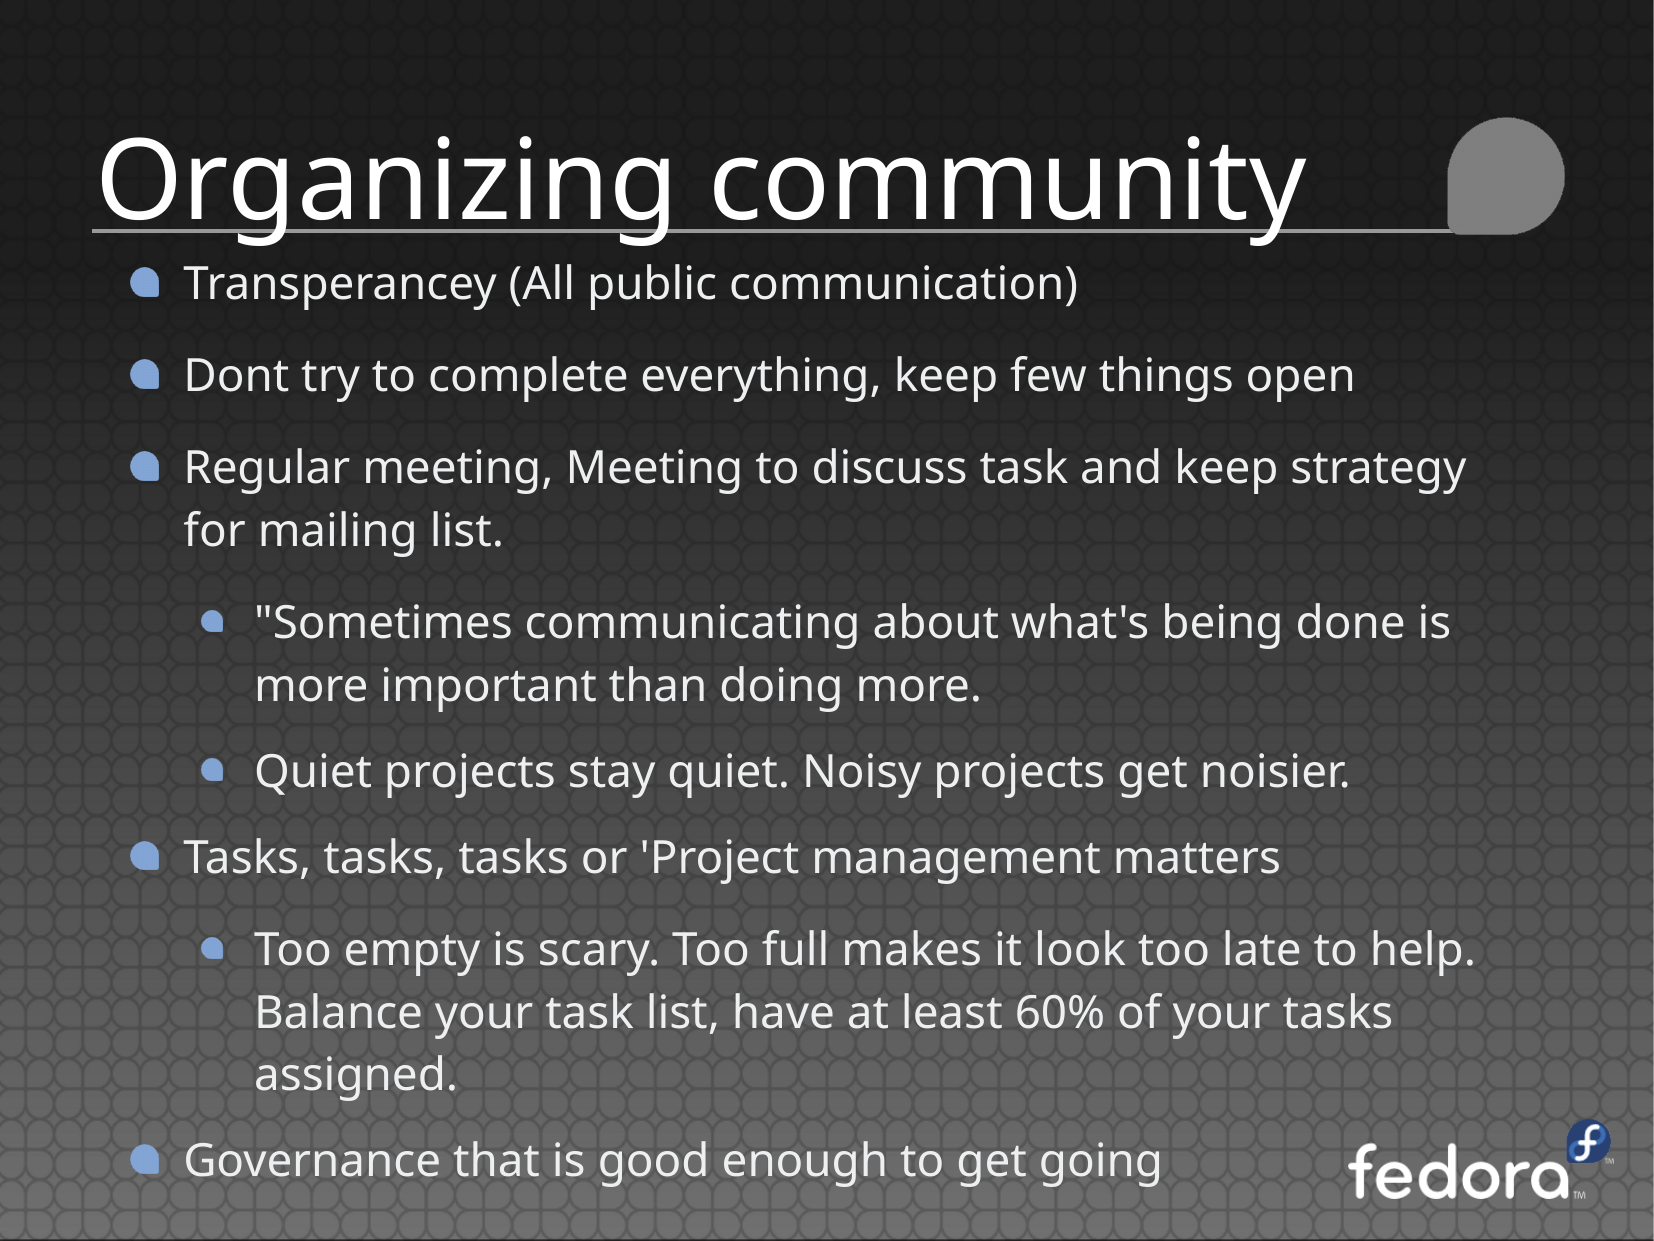

Organizing community
# Transperancey (All public communication)
Dont try to complete everything, keep few things open
Regular meeting, Meeting to discuss task and keep strategy for mailing list.
"Sometimes communicating about what's being done is more important than doing more.
Quiet projects stay quiet. Noisy projects get noisier.
Tasks, tasks, tasks or 'Project management matters
Too empty is scary. Too full makes it look too late to help. Balance your task list, have at least 60% of your tasks assigned.
Governance that is good enough to get going